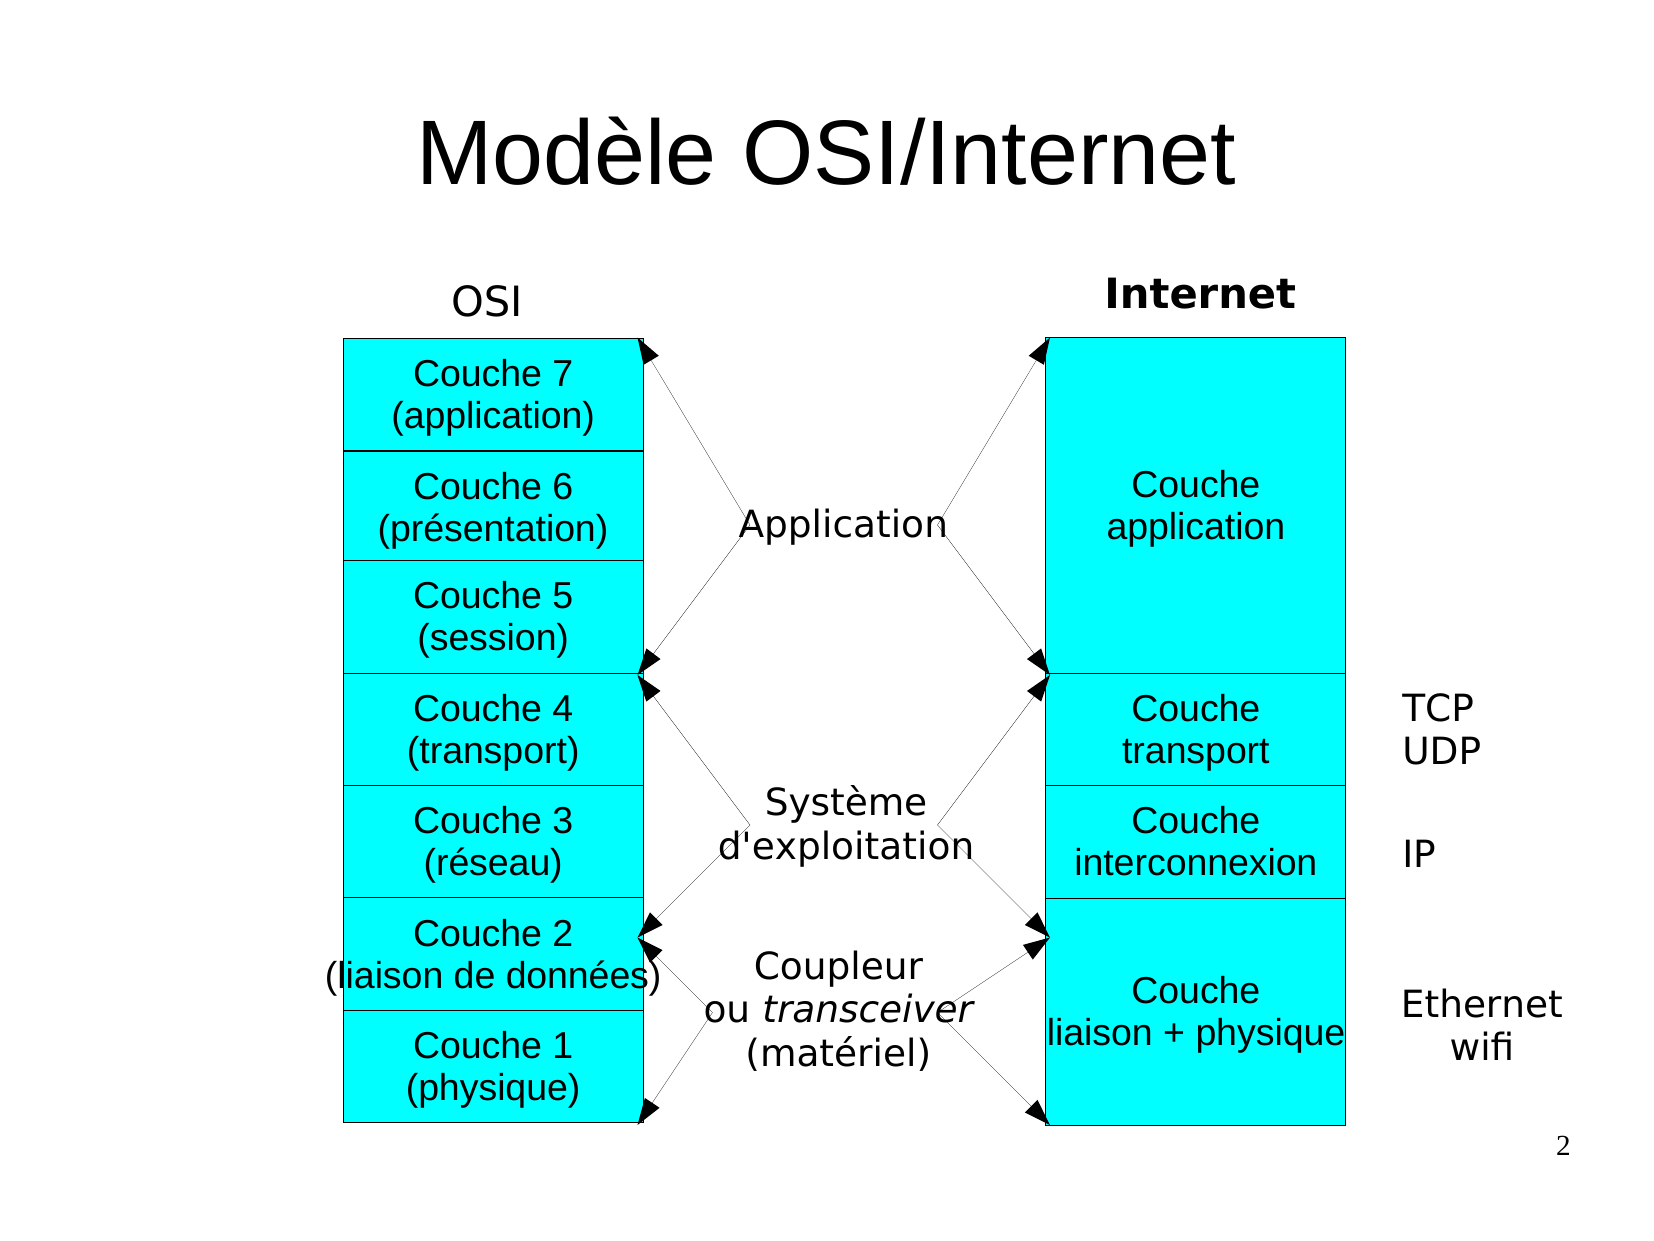

# Modèle OSI/Internet
Internet
OSI
Couche
application
Couche 7
(application)
Couche 6
(présentation)
Application
Couche 5
(session)
Couche 4
(transport)
Couche
transport
TCP
UDP
Système
d'exploitation
Couche 3
(réseau)
Couche
interconnexion
IP
Couche 2
(liaison de données)
Couche
liaison + physique
Coupleur
ou transceiver
(matériel)
Ethernet
wifi
Couche 1
(physique)
2